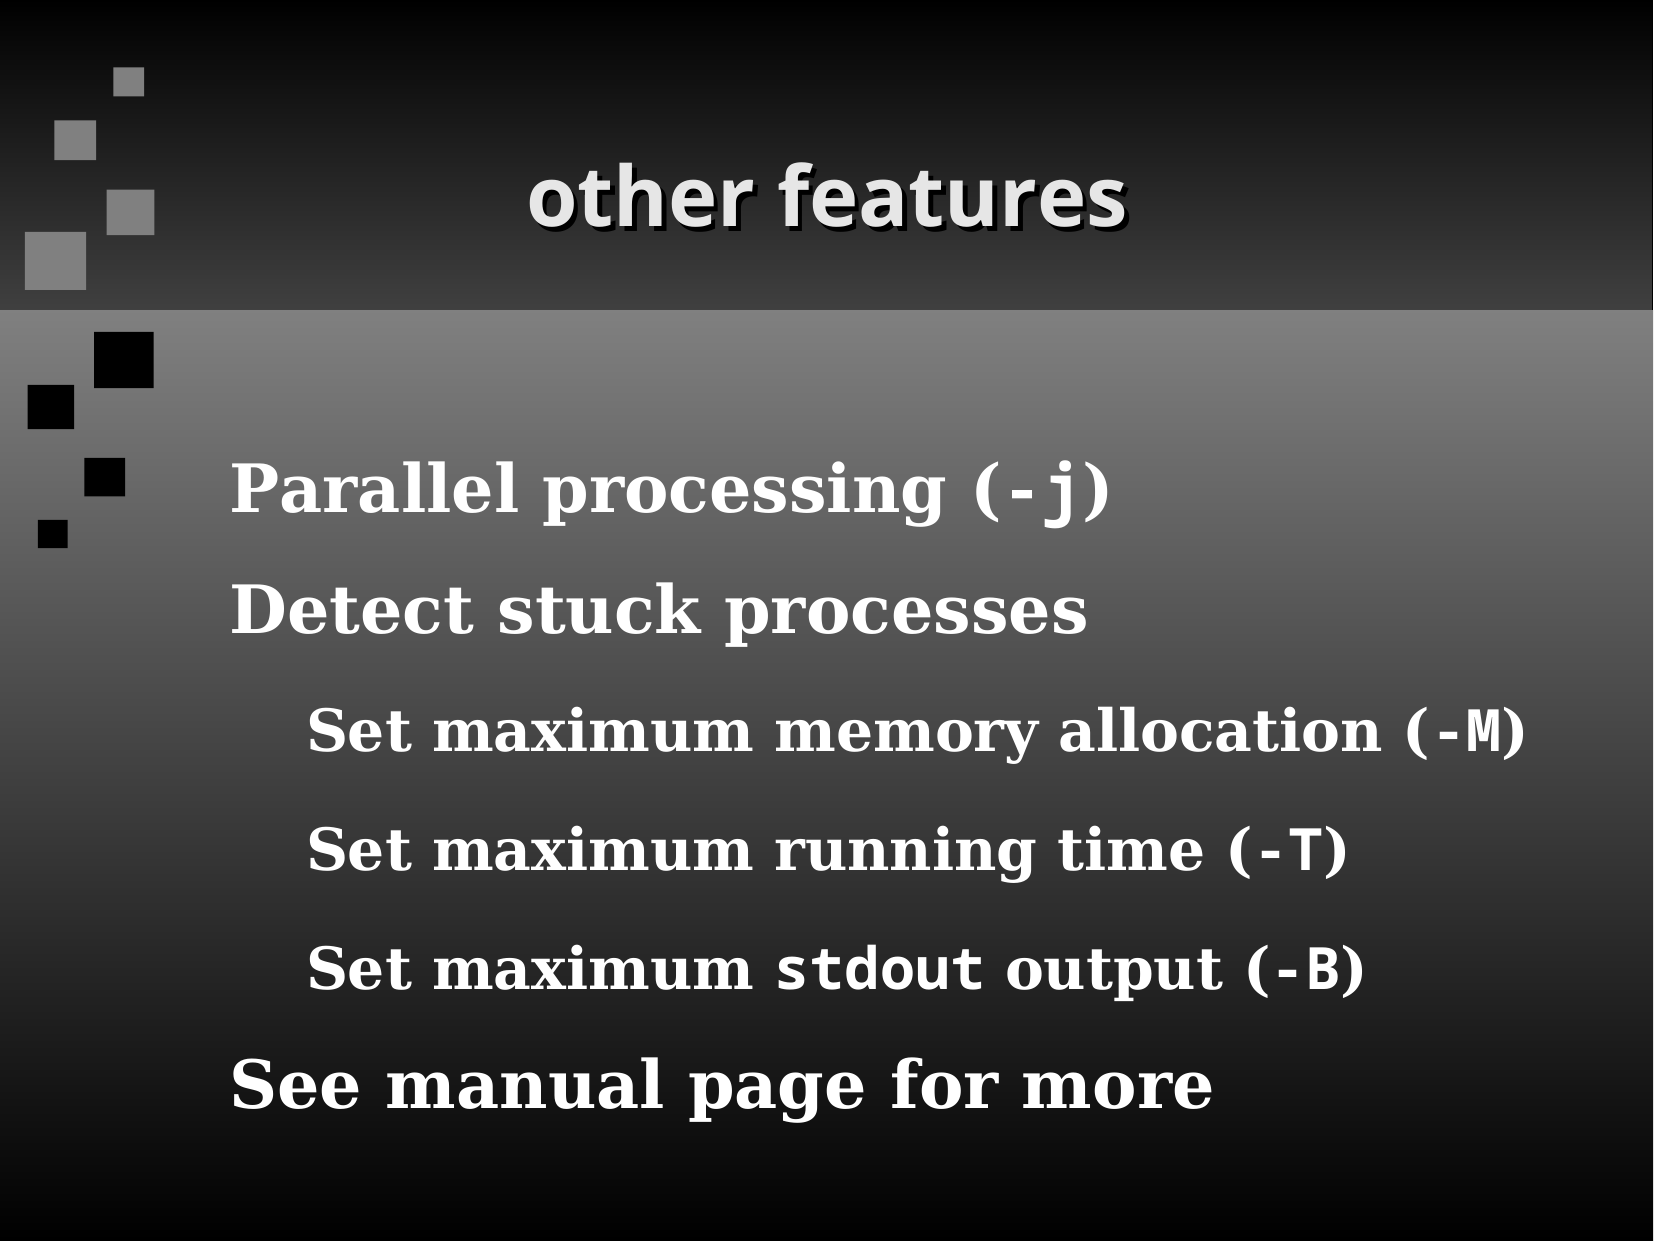

# other features
Parallel processing (-j)
Detect stuck processes
Set maximum memory allocation (-M)
Set maximum running time (-T)
Set maximum stdout output (-B)
See manual page for more